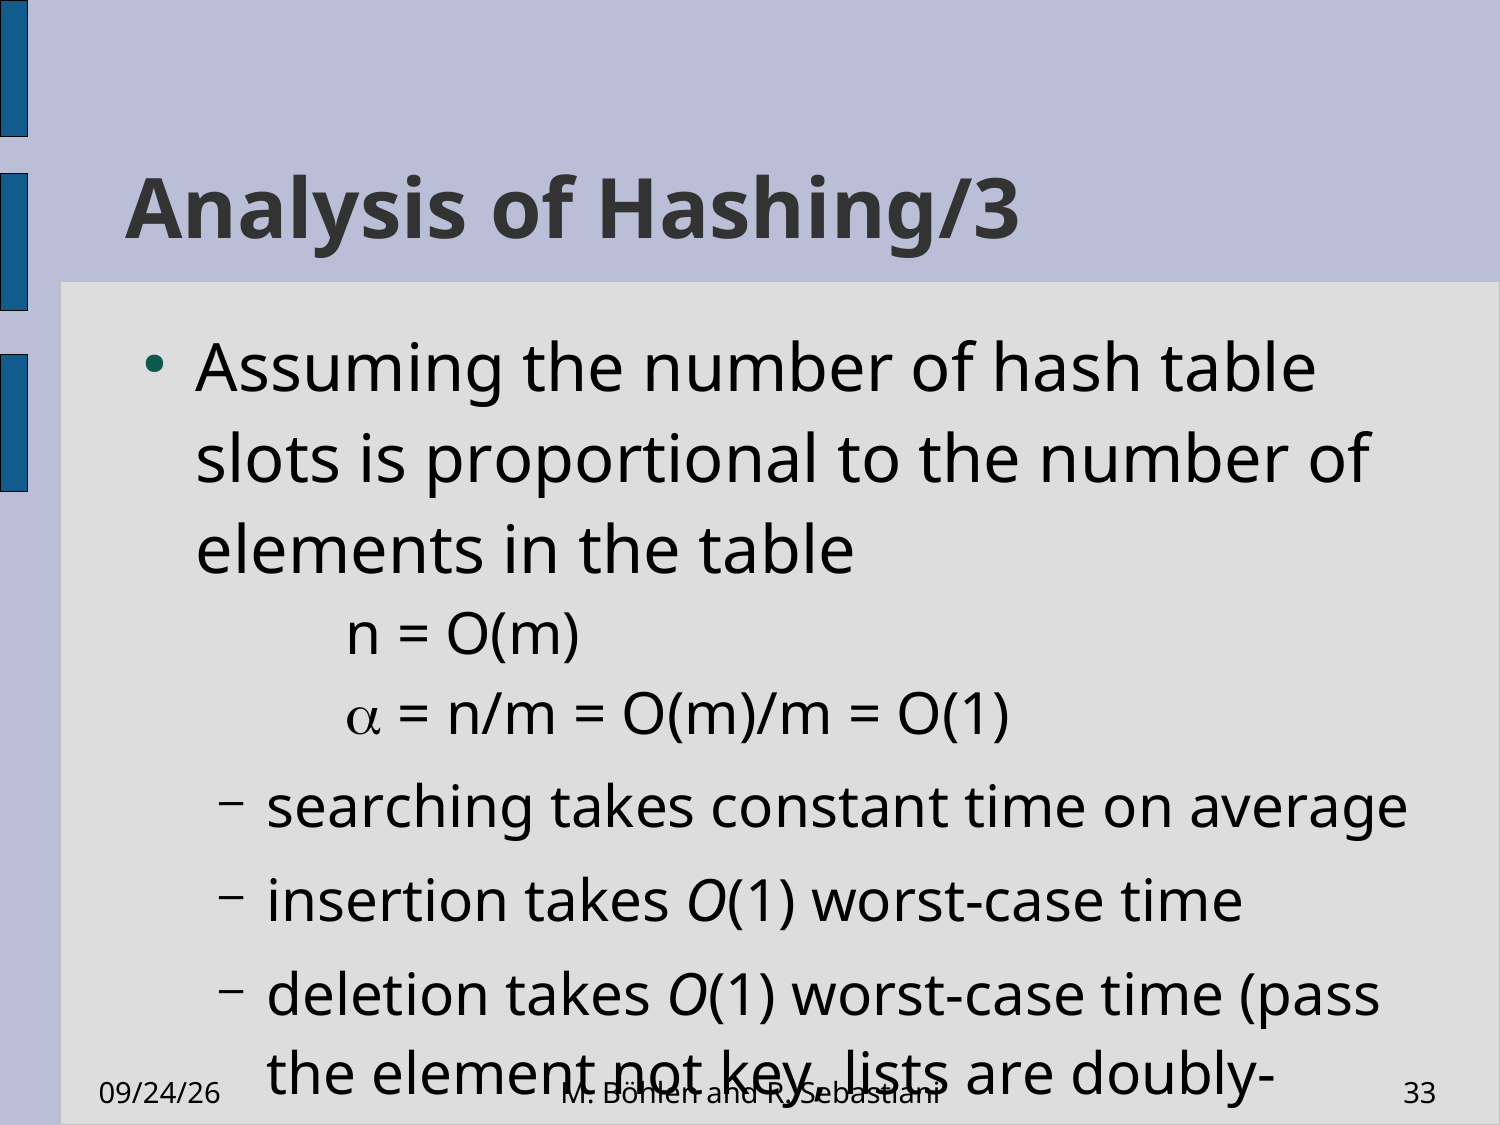

# Analysis of Hashing/3
Assuming the number of hash table slots is proportional to the number of elements in the table
		n = O(m)
		a = n/m = O(m)/m = O(1)
searching takes constant time on average
insertion takes O(1) worst-case time
deletion takes O(1) worst-case time (pass the element not key, lists are doubly-linked)
M. Böhlen and R. Sebastiani
33